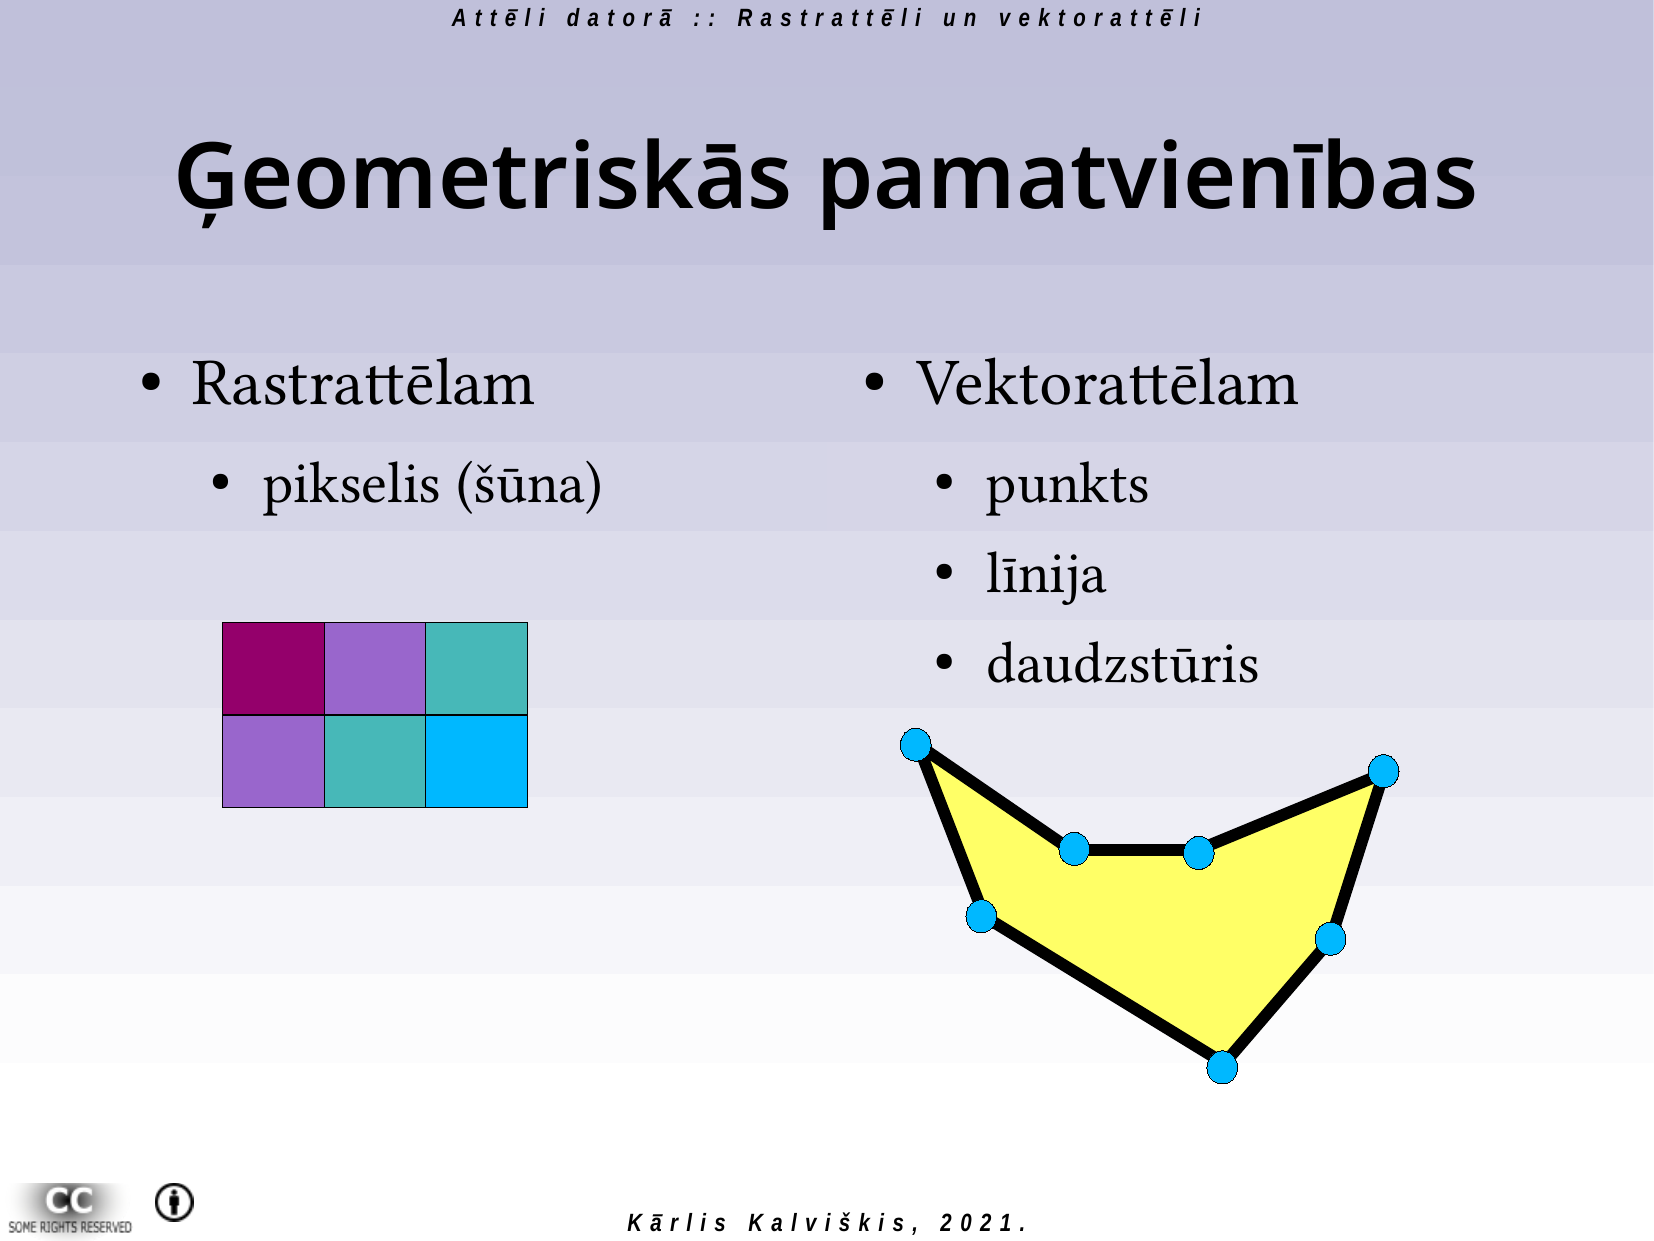

# Ģeometriskās pamatvienības
Rastrattēlam
pikselis (šūna)
Vektorattēlam
punkts
līnija
daudzstūris